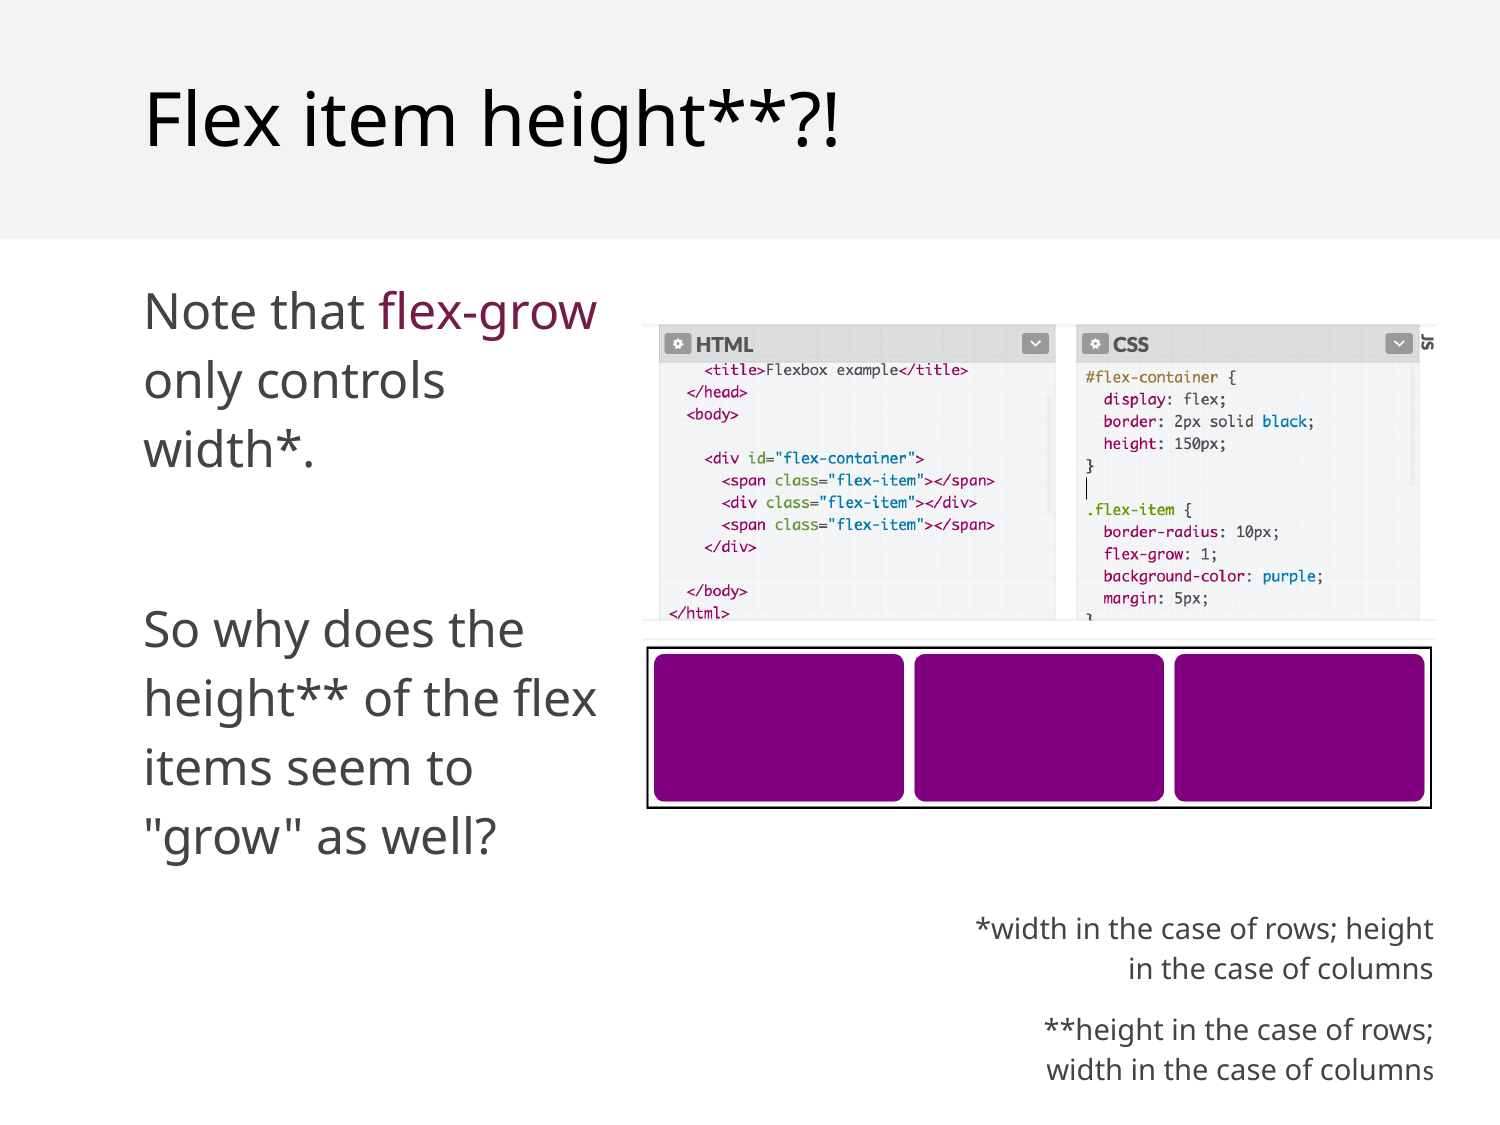

# Flex item height**?!
Note that flex-grow only controls width*.
So why does the height** of the flex items seem to "grow" as well?
*width in the case of rows; height in the case of columns
**height in the case of rows; width in the case of columns